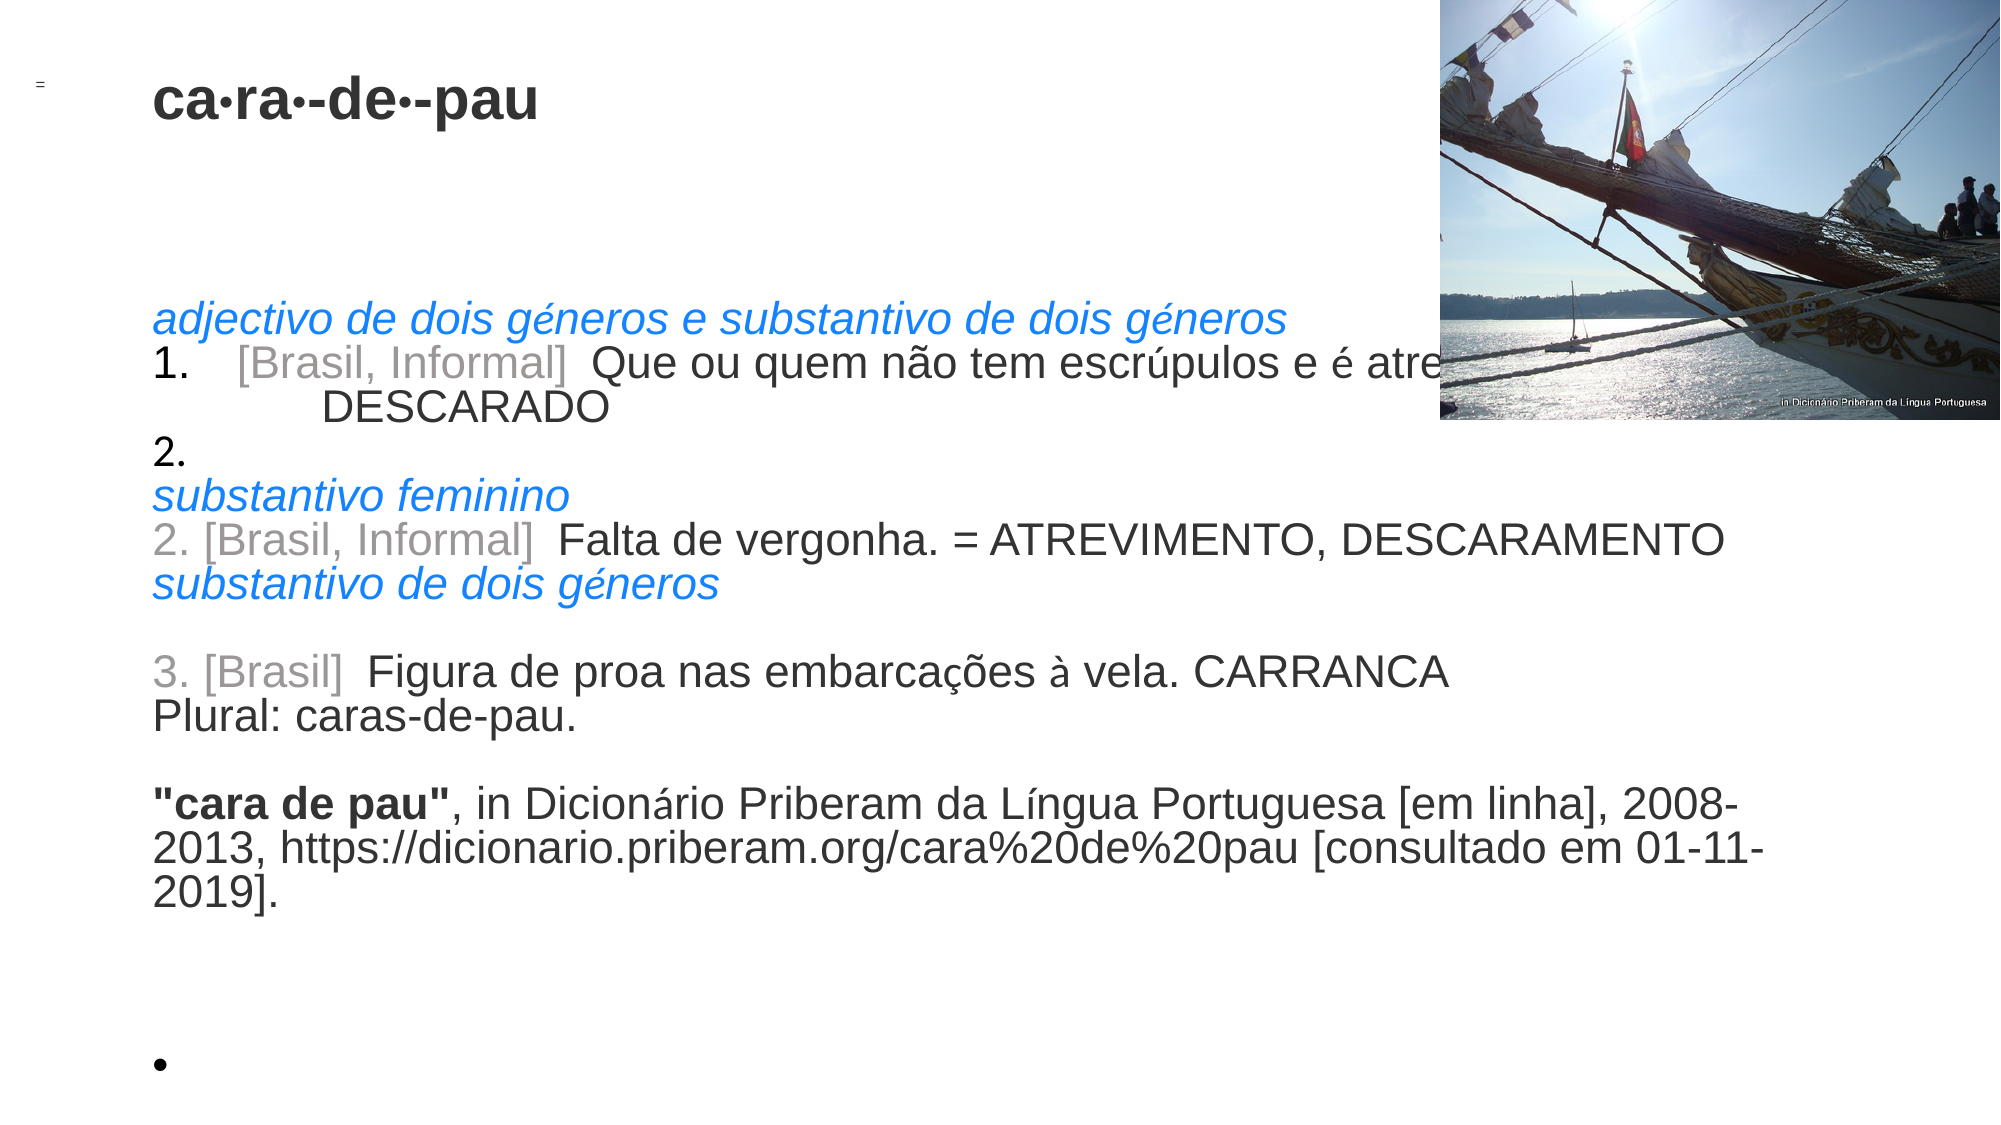

# ca·ra·-de·-pau
=
adjectivo de dois géneros e substantivo de dois géneros
[Brasil, Informal]  Que ou quem não tem escrúpulos e é atrevido. = DESCARADO
substantivo feminino
2. [Brasil, Informal]  Falta de vergonha. = ATREVIMENTO, DESCARAMENTO
substantivo de dois géneros
3. [Brasil]  Figura de proa nas embarcações à vela. CARRANCA
Plural: caras-de-pau.
"cara de pau", in Dicionário Priberam da Língua Portuguesa [em linha], 2008-2013, https://dicionario.priberam.org/cara%20de%20pau [consultado em 01-11-2019].